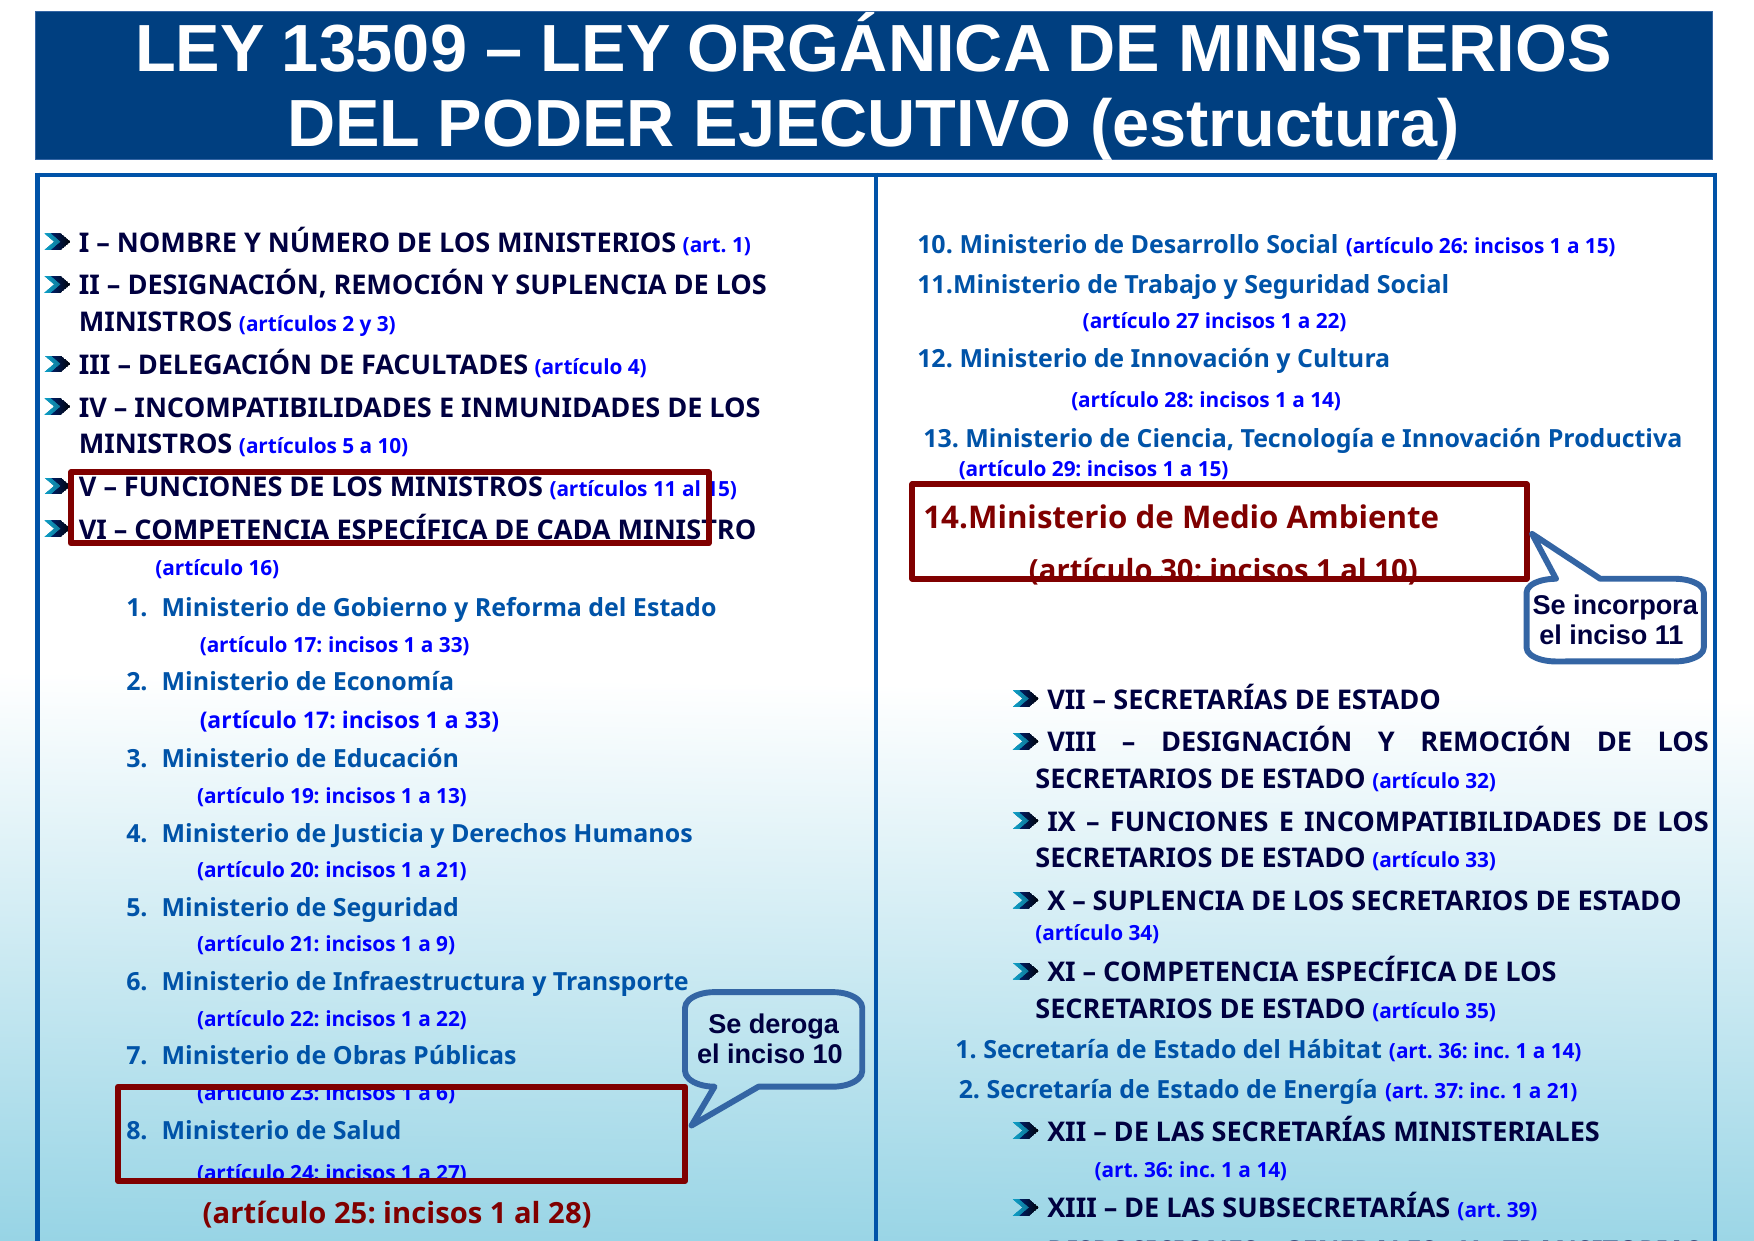

LEY 13509 – LEY ORGÁNICA DE MINISTERIOS
DEL PODER EJECUTIVO (estructura)
| I – NOMBRE Y NÚMERO DE LOS MINISTERIOS (art. 1) II – DESIGNACIÓN, REMOCIÓN Y SUPLENCIA DE LOS MINISTROS (artículos 2 y 3) III – DELEGACIÓN DE FACULTADES (artículo 4) IV – INCOMPATIBILIDADES E INMUNIDADES DE LOS MINISTROS (artículos 5 a 10) V – FUNCIONES DE LOS MINISTROS (artículos 11 al 15) VI – COMPETENCIA ESPECÍFICA DE CADA MINISTRO (artículo 16) Ministerio de Gobierno y Reforma del Estado (artículo 17: incisos 1 a 33) Ministerio de Economía (artículo 17: incisos 1 a 33) Ministerio de Educación (artículo 19: incisos 1 a 13) Ministerio de Justicia y Derechos Humanos (artículo 20: incisos 1 a 21) Ministerio de Seguridad (artículo 21: incisos 1 a 9) Ministerio de Infraestructura y Transporte (artículo 22: incisos 1 a 22) Ministerio de Obras Públicas (artículo 23: incisos 1 a 6) Ministerio de Salud (artículo 24: incisos 1 a 27) (artículo 25: incisos 1 al 28) Ministerio de la Producción | Ministerio de Desarrollo Social (artículo 26: incisos 1 a 15) Ministerio de Trabajo y Seguridad Social (artículo 27 incisos 1 a 22) Ministerio de Innovación y Cultura (artículo 28: incisos 1 a 14) Ministerio de Ciencia, Tecnología e Innovación Productiva (artículo 29: incisos 1 a 15) Ministerio de Medio Ambiente (artículo 30: incisos 1 al 10) VII – SECRETARÍAS DE ESTADO VIII – DESIGNACIÓN Y REMOCIÓN DE LOS SECRETARIOS DE ESTADO (artículo 32) IX – FUNCIONES E INCOMPATIBILIDADES DE LOS SECRETARIOS DE ESTADO (artículo 33) X – SUPLENCIA DE LOS SECRETARIOS DE ESTADO (artículo 34) XI – COMPETENCIA ESPECÍFICA DE LOS SECRETARIOS DE ESTADO (artículo 35) 1. Secretaría de Estado del Hábitat (art. 36: inc. 1 a 14) 2. Secretaría de Estado de Energía (art. 37: inc. 1 a 21) XII – DE LAS SECRETARÍAS MINISTERIALES (art. 36: inc. 1 a 14) XIII – DE LAS SUBSECRETARÍAS (art. 39) DISPOSICIONES GENERALES Y TRANSITORIAS. VIGENCIA DE ESTA LEY (arts. 40 a 51) |
| --- | --- |
Se incorpora
el inciso 11
Se deroga
el inciso 10